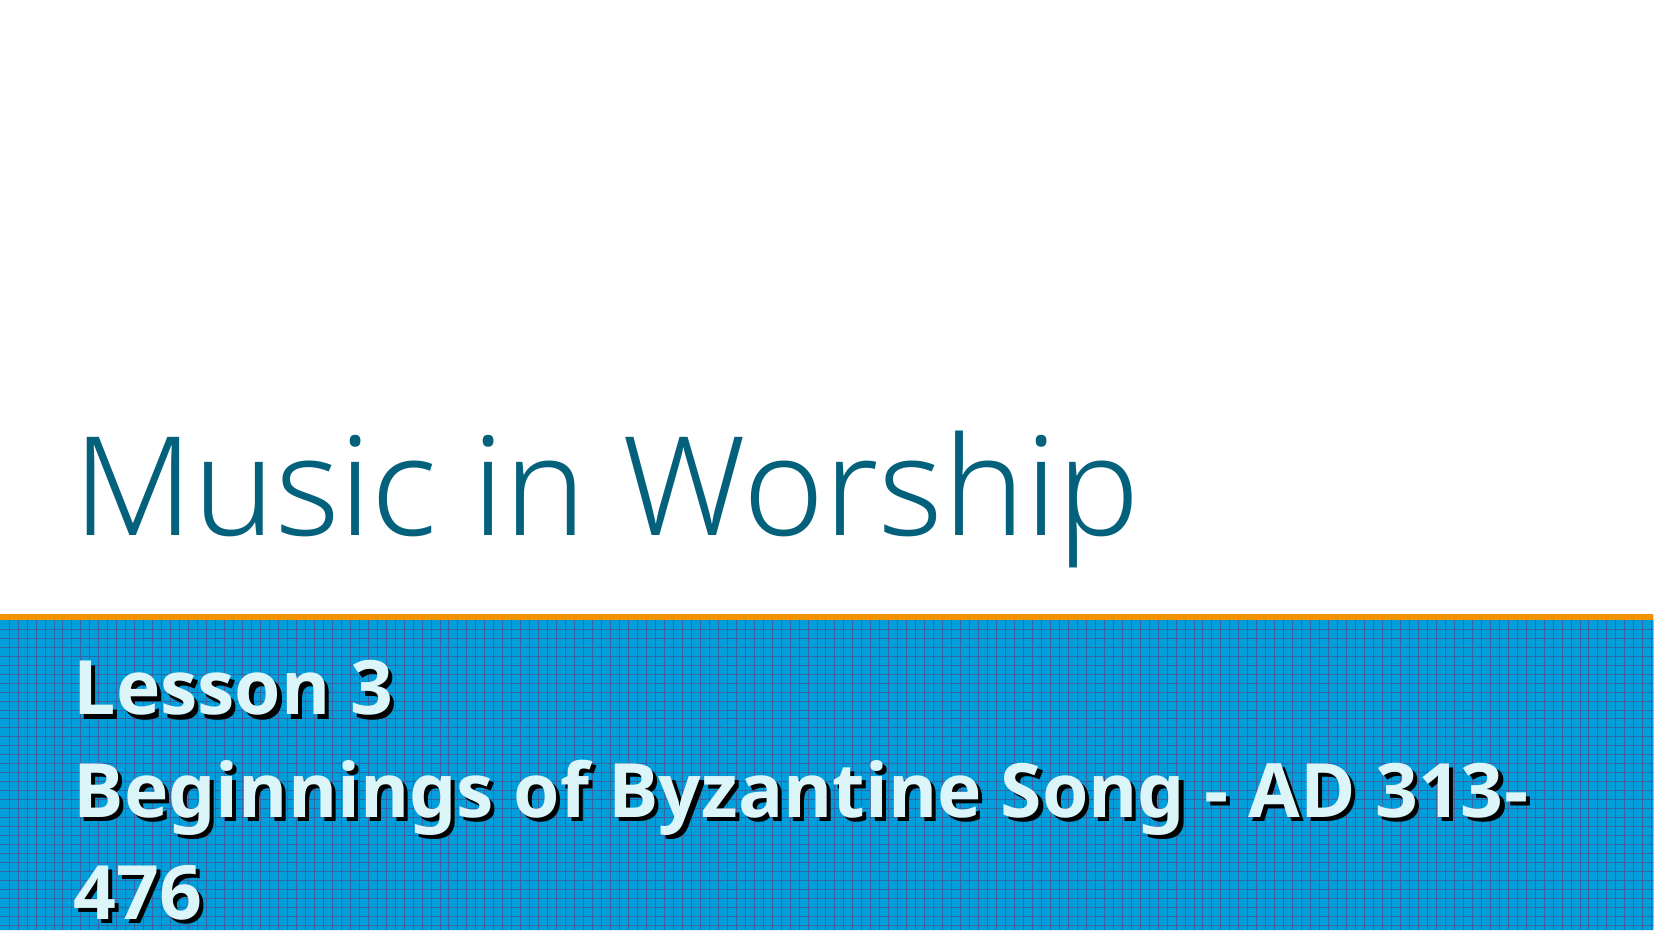

# Music in Worship
Lesson 3
Beginnings of Byzantine Song - AD 313-476